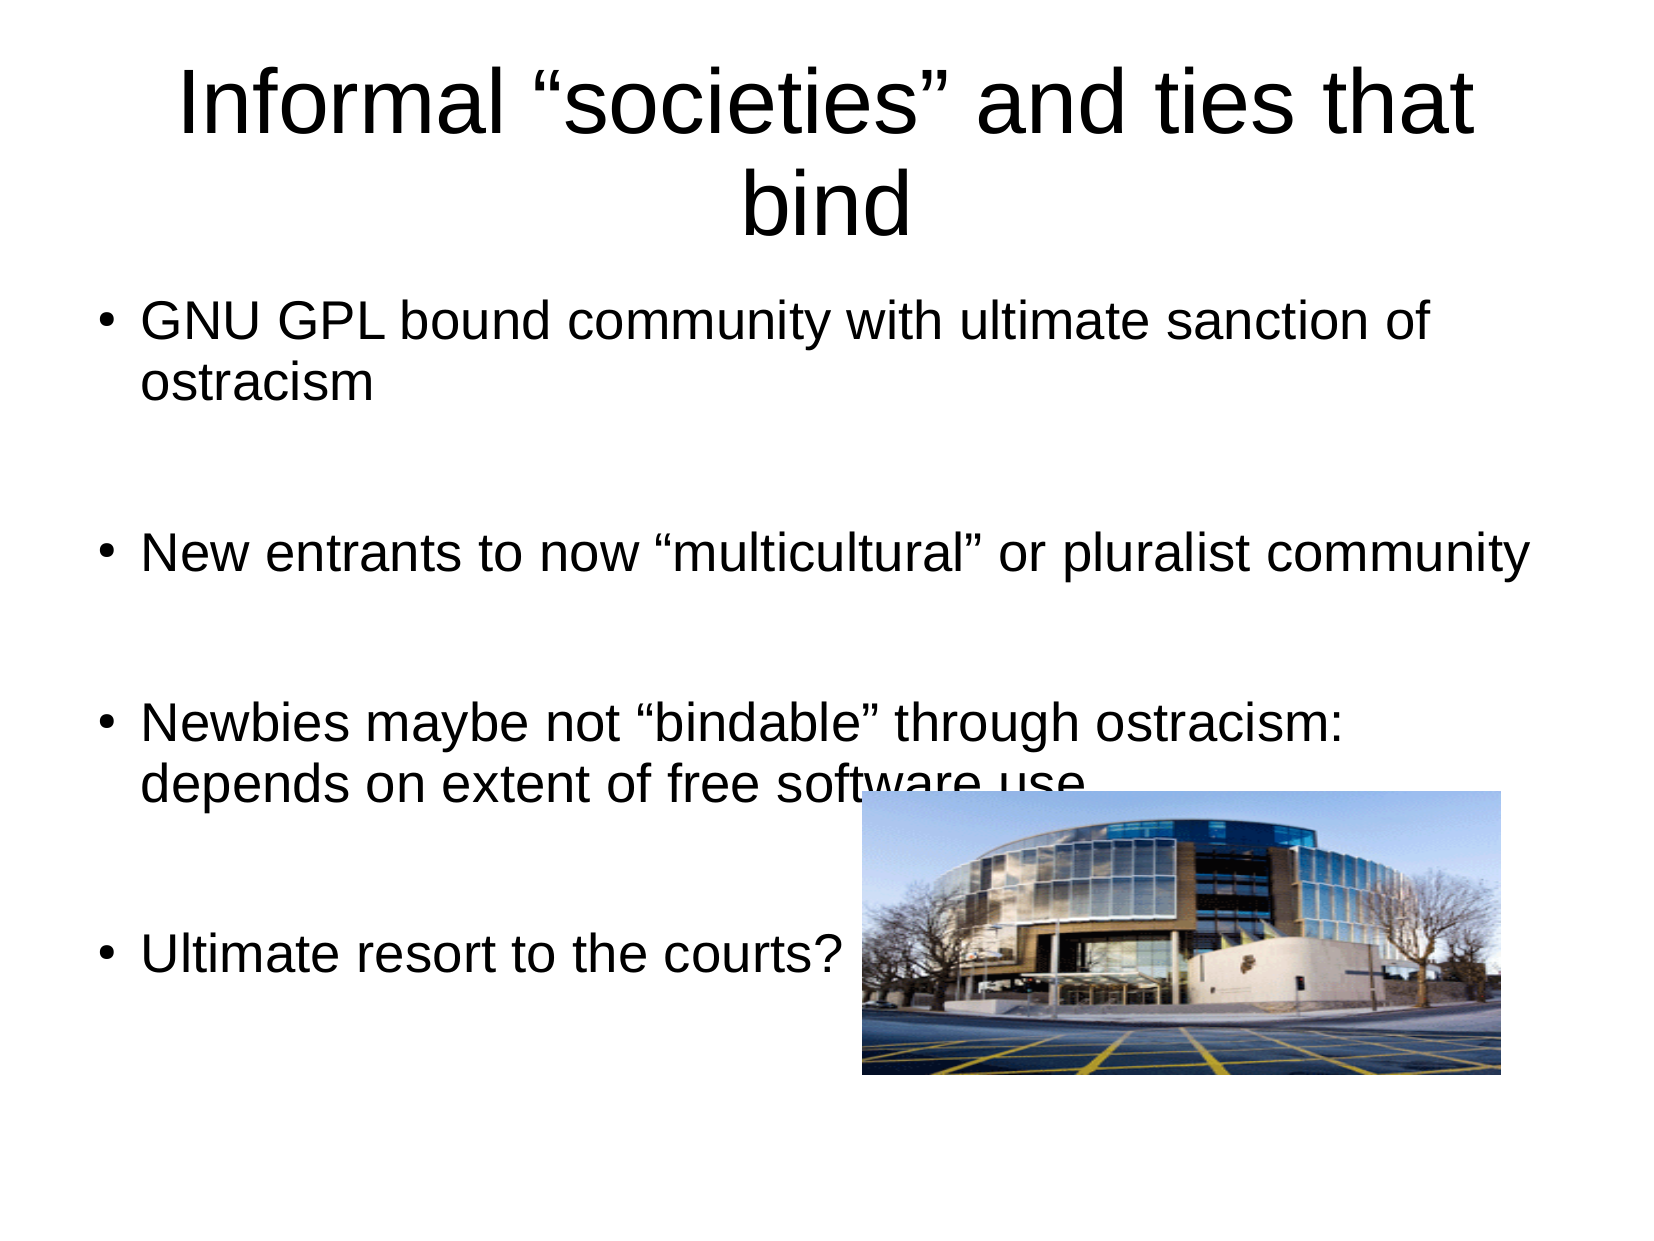

# Informal “societies” and ties that bind
GNU GPL bound community with ultimate sanction of ostracism
New entrants to now “multicultural” or pluralist community
Newbies maybe not “bindable” through ostracism: depends on extent of free software use
Ultimate resort to the courts?